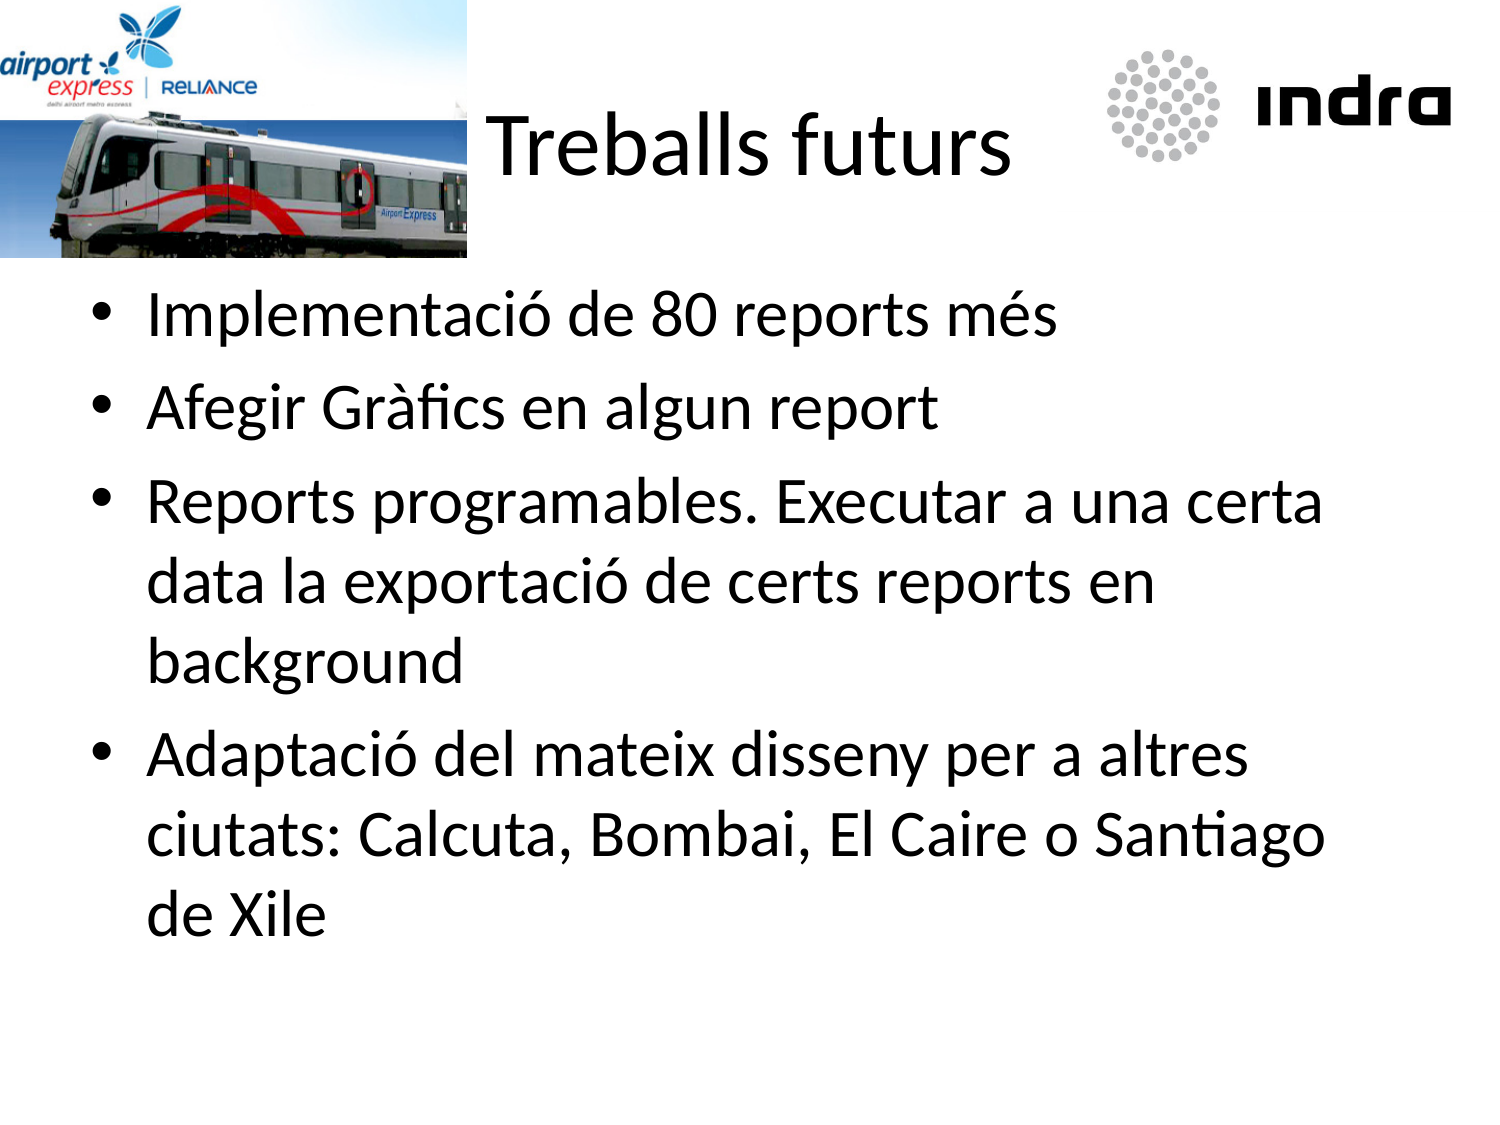

# Treballs futurs
Implementació de 80 reports més
Afegir Gràfics en algun report
Reports programables. Executar a una certa data la exportació de certs reports en background
Adaptació del mateix disseny per a altres ciutats: Calcuta, Bombai, El Caire o Santiago de Xile